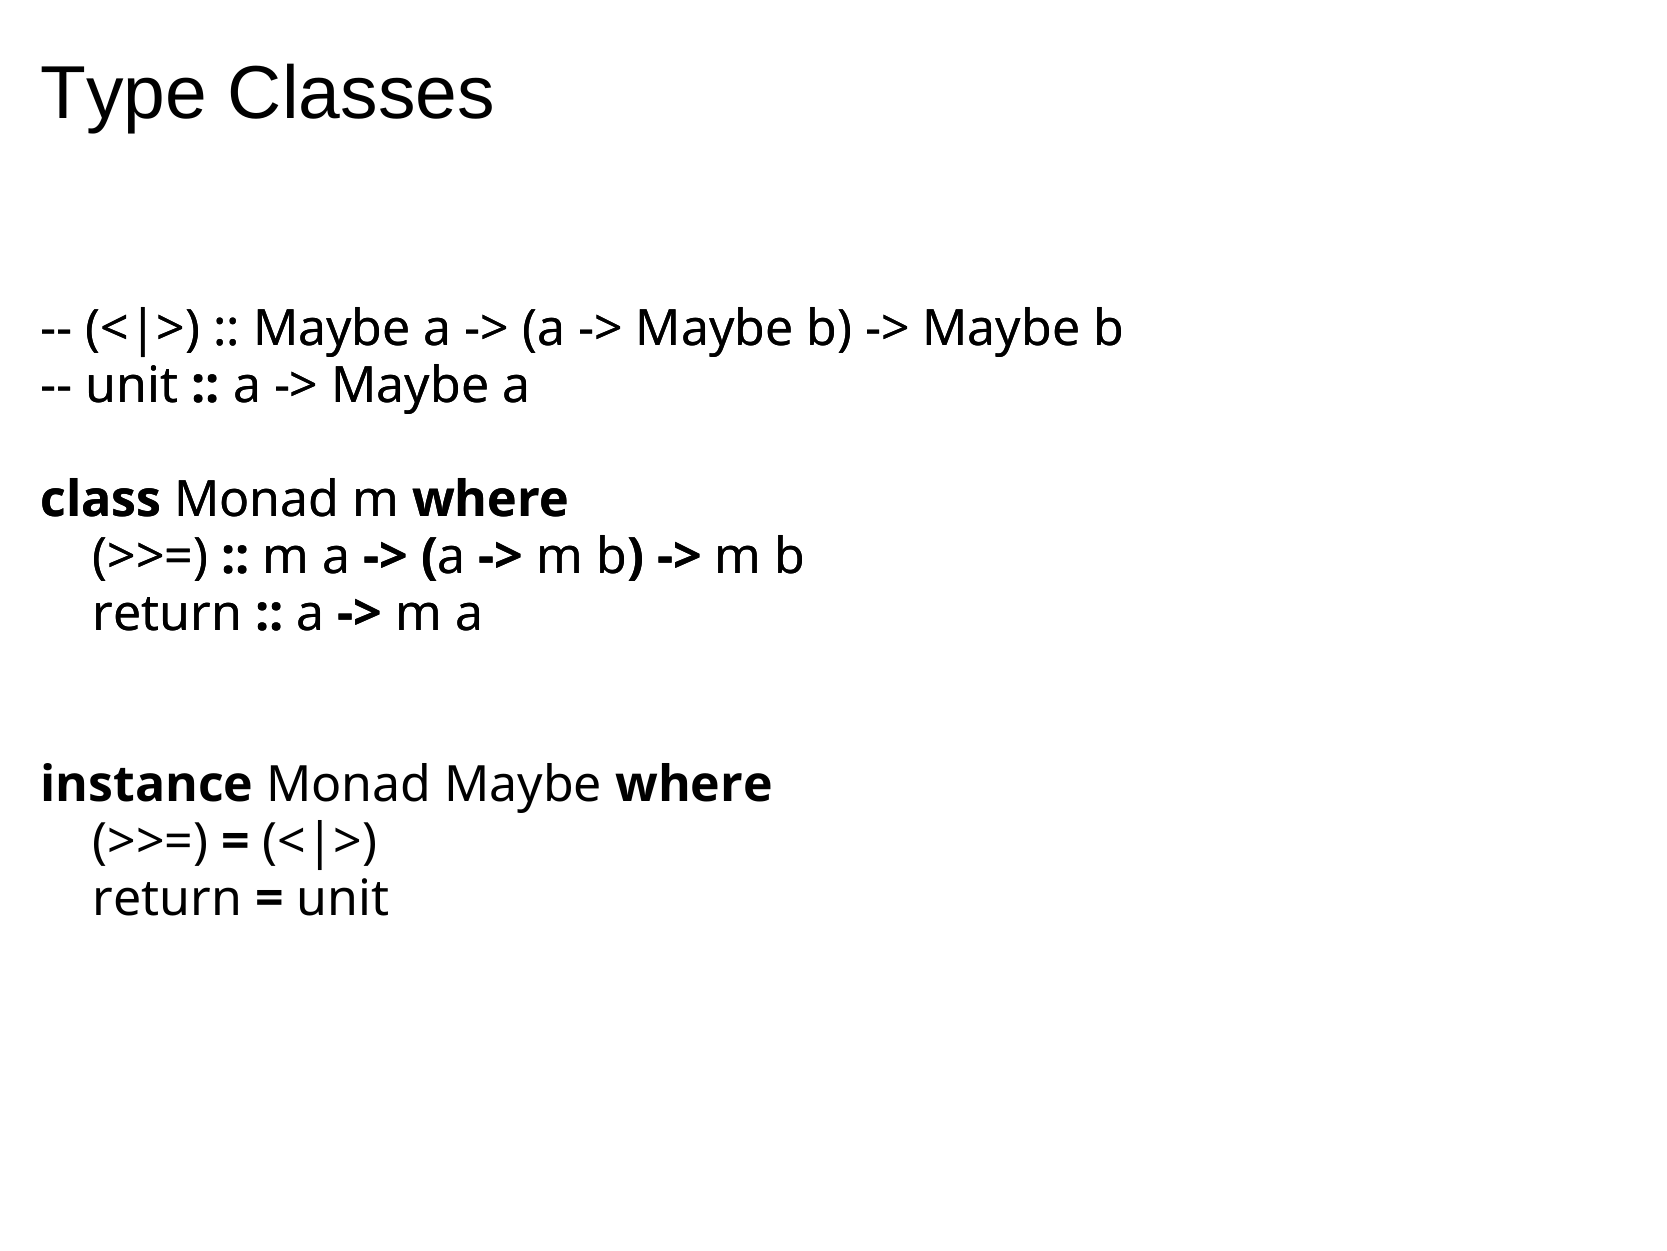

# Type Classes
-- (<|>) :: Maybe a -> (a -> Maybe b) -> Maybe b
-- unit :: a -> Maybe a
class Monad m where
    (>>=) :: m a -> (a -> m b) -> m b
    return :: a -> m a
instance Monad Maybe where
    (>>=) = (<|>)
    return = unit
-- (<|>) :: Maybe a -> (a -> Maybe b) -> Maybe b
-- unit :: a -> Maybe a
class Monad m where
    (>>=) :: m a -> (a -> m b) -> m b
    return :: a -> m a